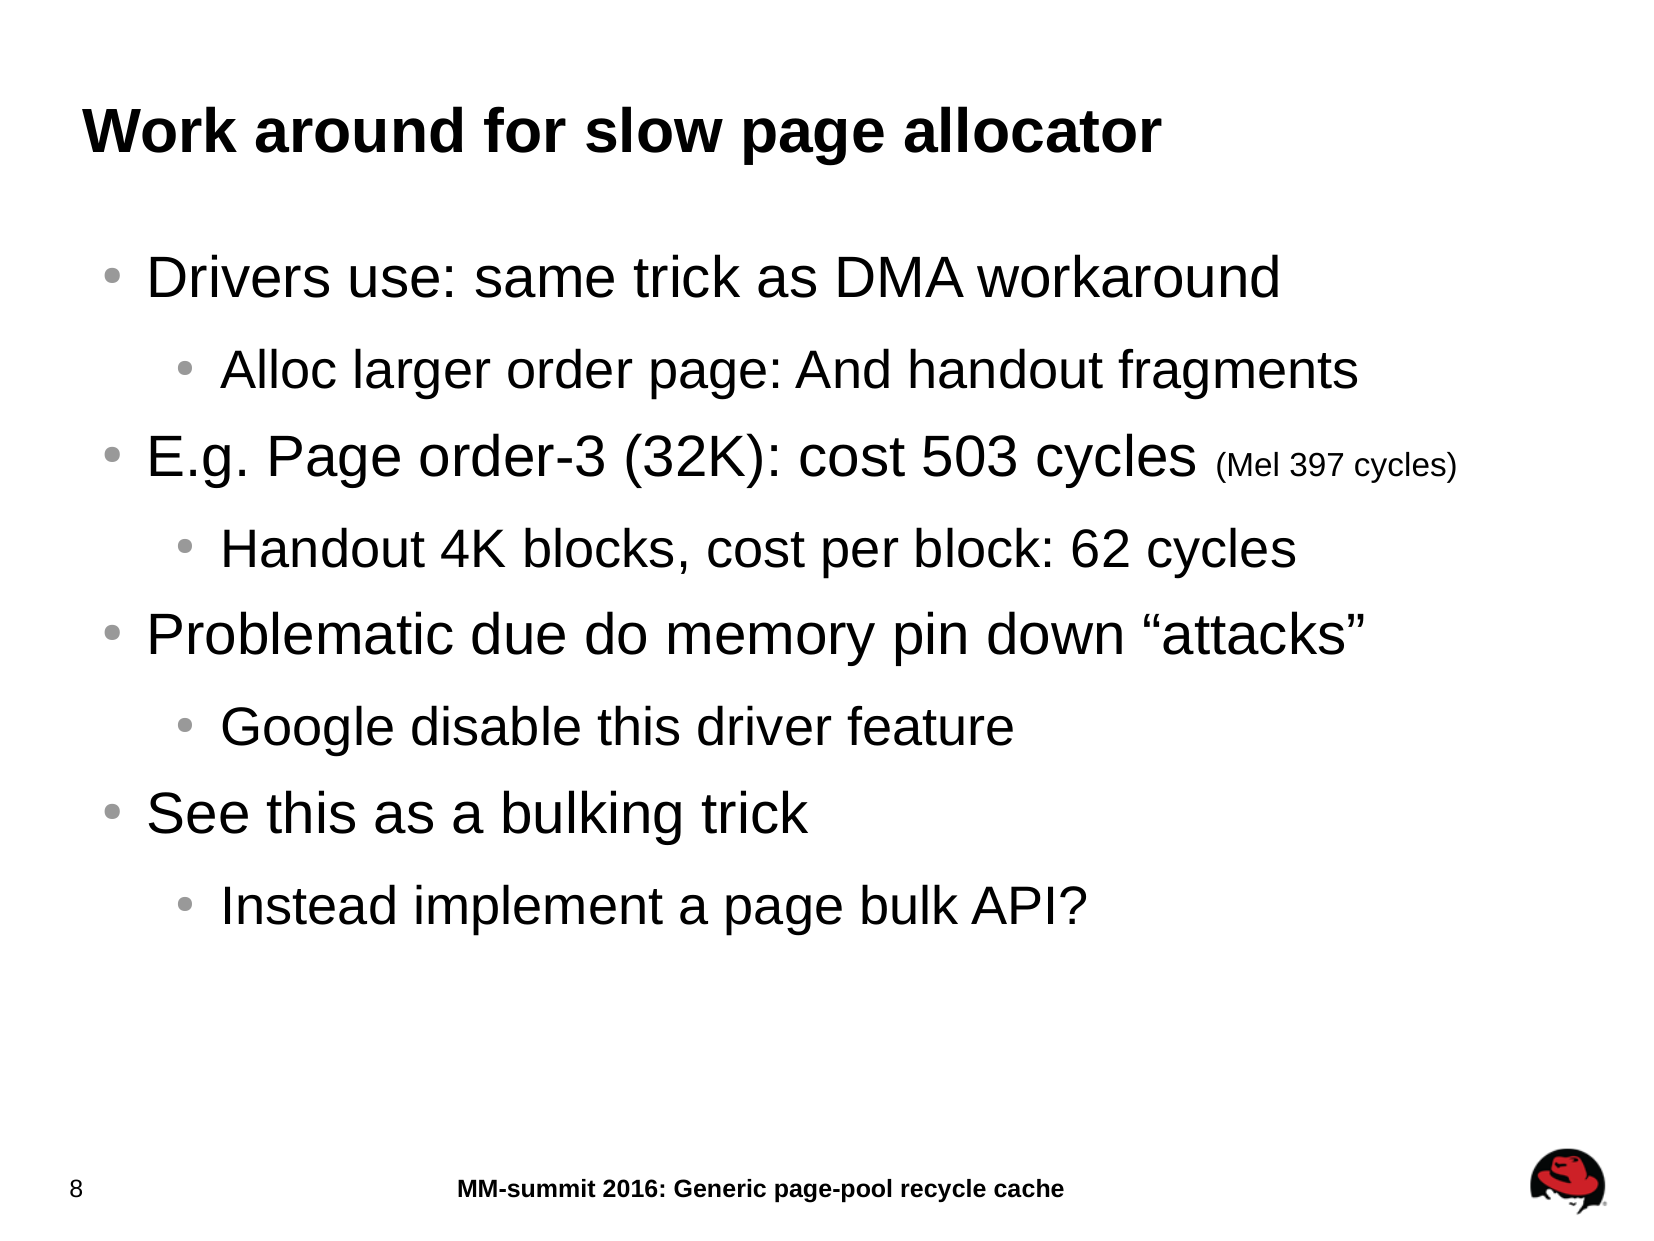

# Work around for slow page allocator
Drivers use: same trick as DMA workaround
Alloc larger order page: And handout fragments
E.g. Page order-3 (32K): cost 503 cycles (Mel 397 cycles)
Handout 4K blocks, cost per block: 62 cycles
Problematic due do memory pin down “attacks”
Google disable this driver feature
See this as a bulking trick
Instead implement a page bulk API?